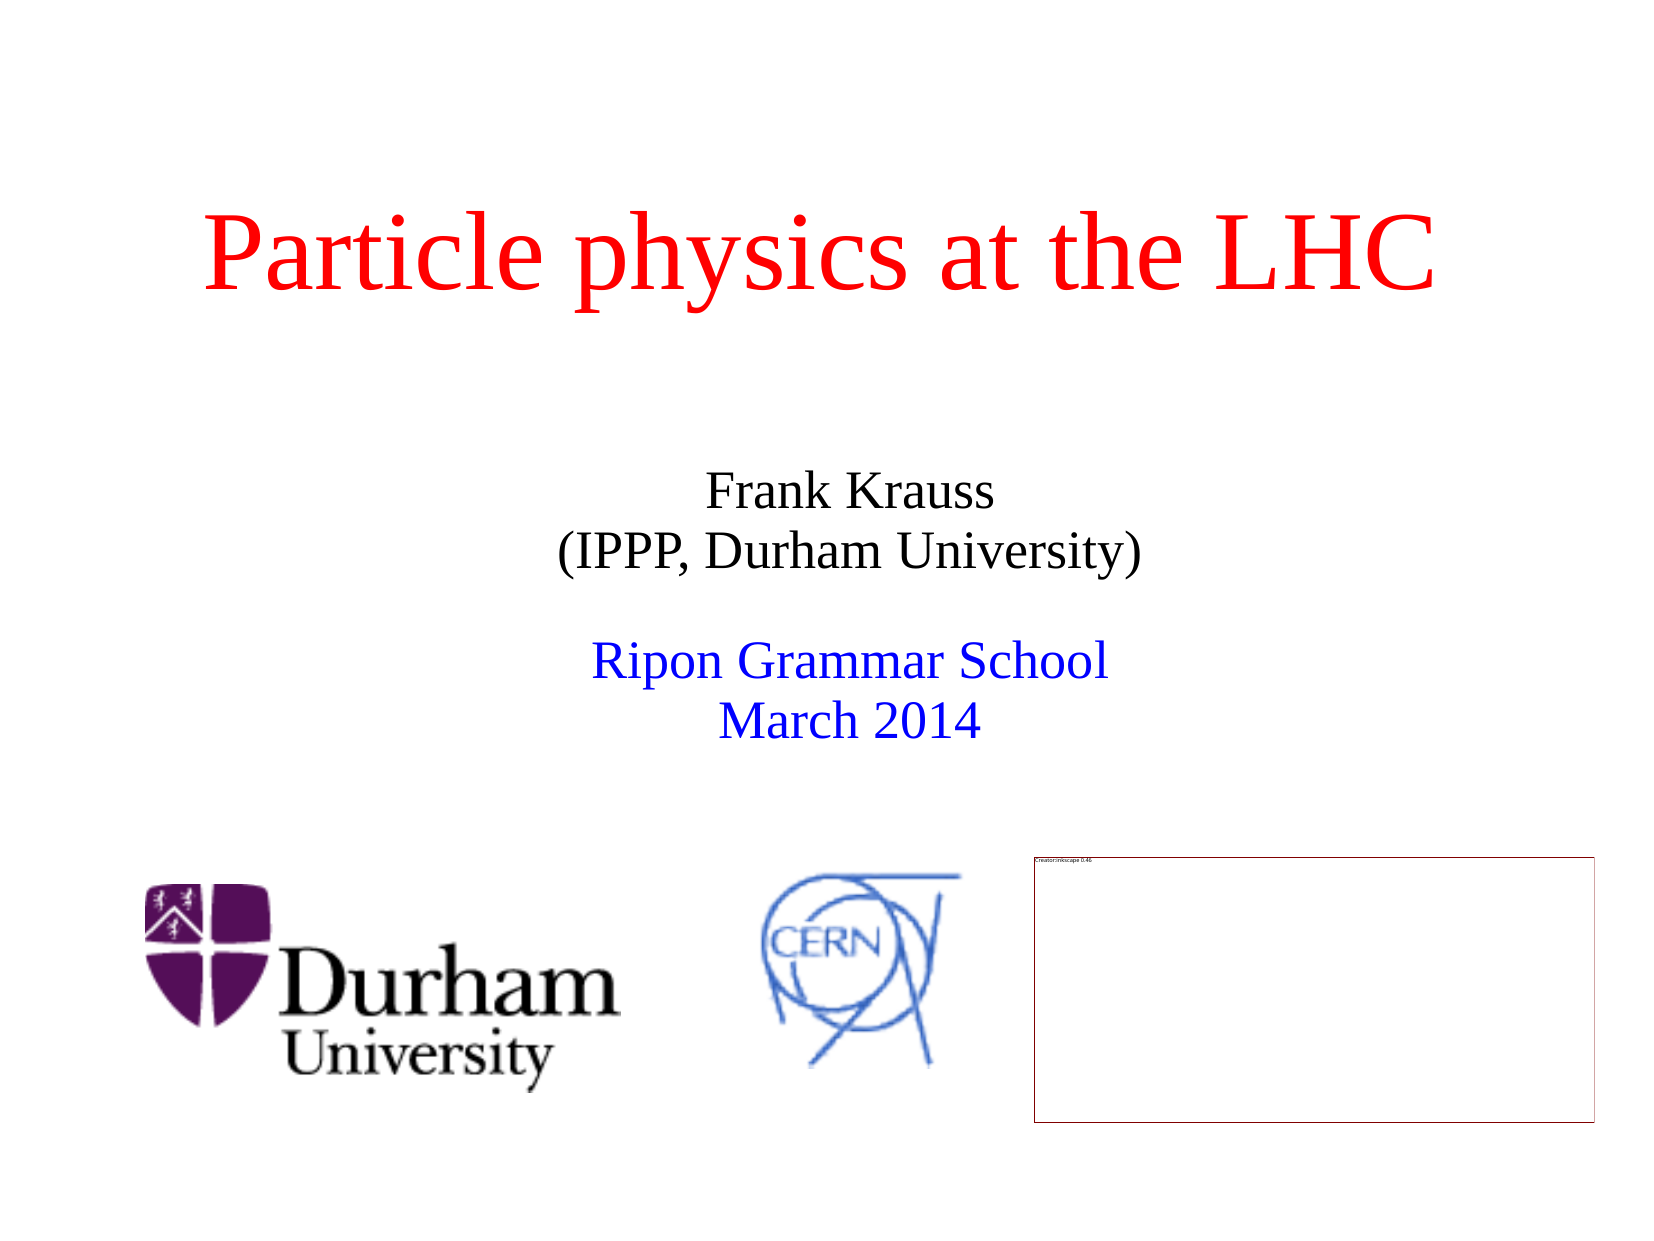

# Particle physics at the LHC
Frank Krauss
(IPPP, Durham University)
Ripon Grammar School
March 2014